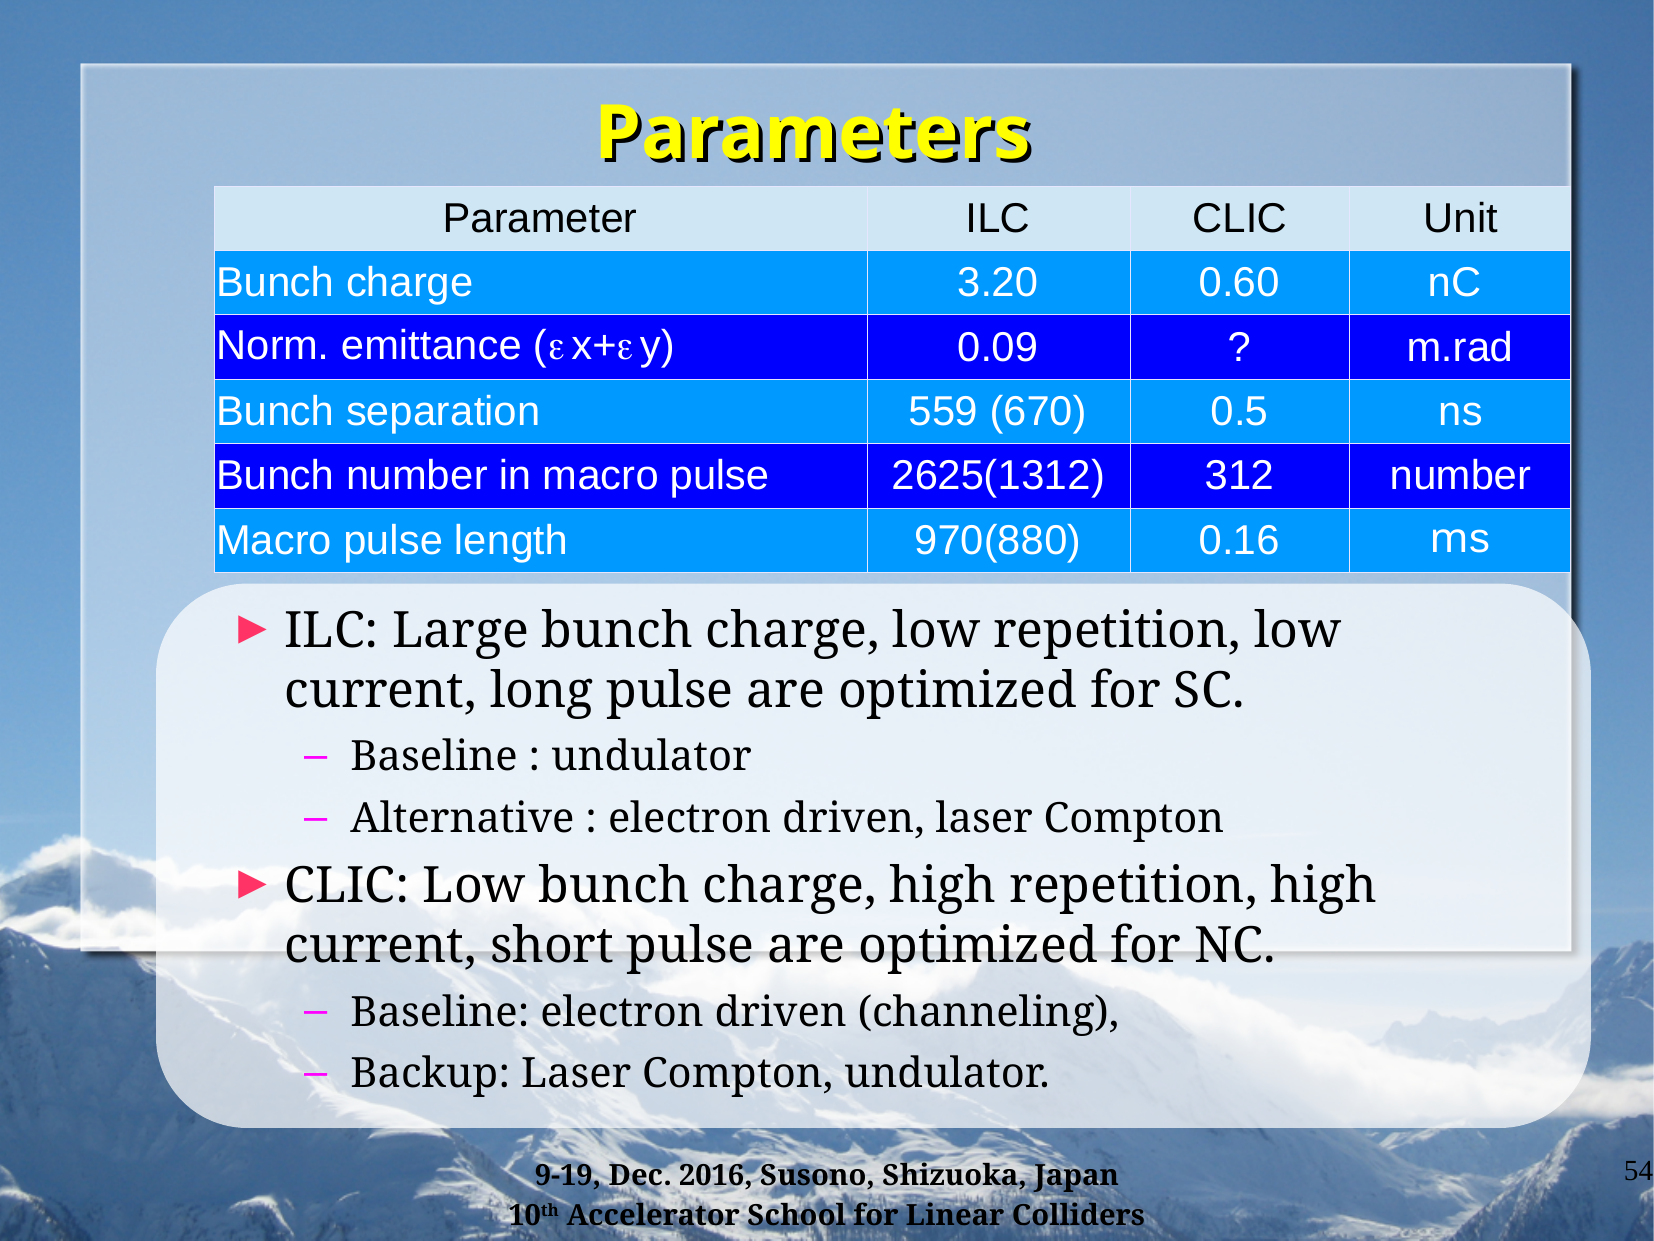

# Parameters
ILC: Large bunch charge, low repetition, low current, long pulse are optimized for SC.
Baseline : undulator
Alternative : electron driven, laser Compton
CLIC: Low bunch charge, high repetition, high current, short pulse are optimized for NC.
Baseline: electron driven (channeling),
Backup: Laser Compton, undulator.
54